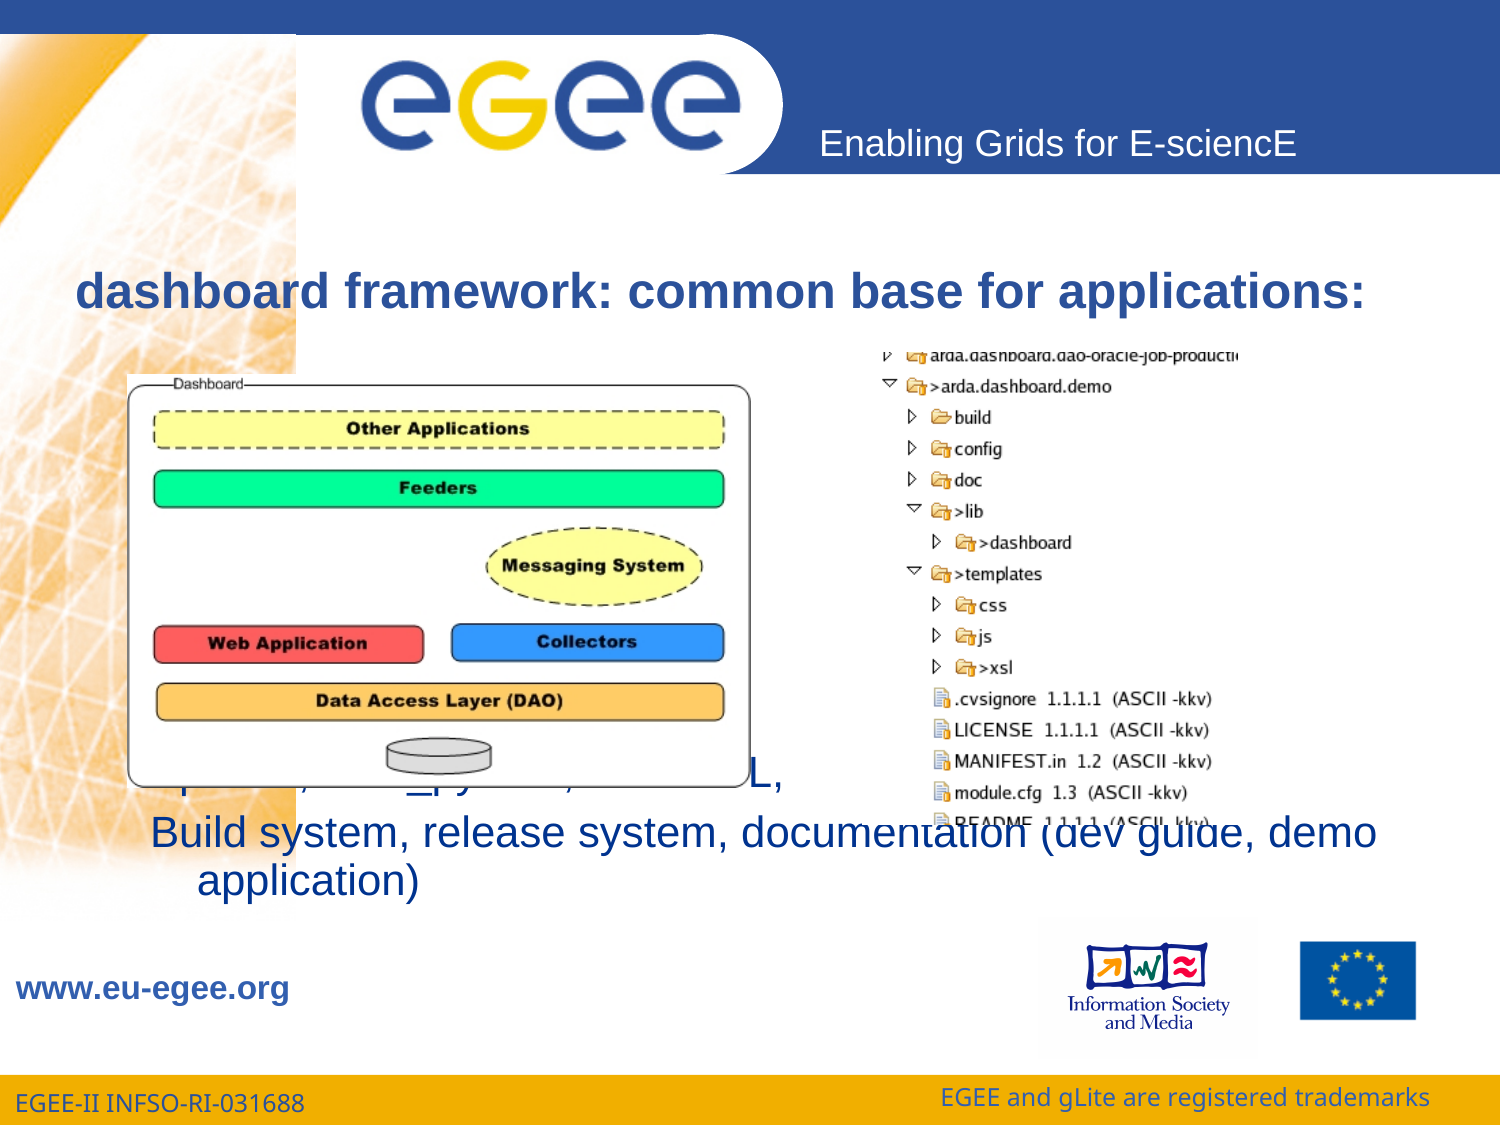

dashboard framework: common base for applications:
Apache, mod_python, XSL/XML,
Build system, release system, documentation (dev guide, demo application)
#